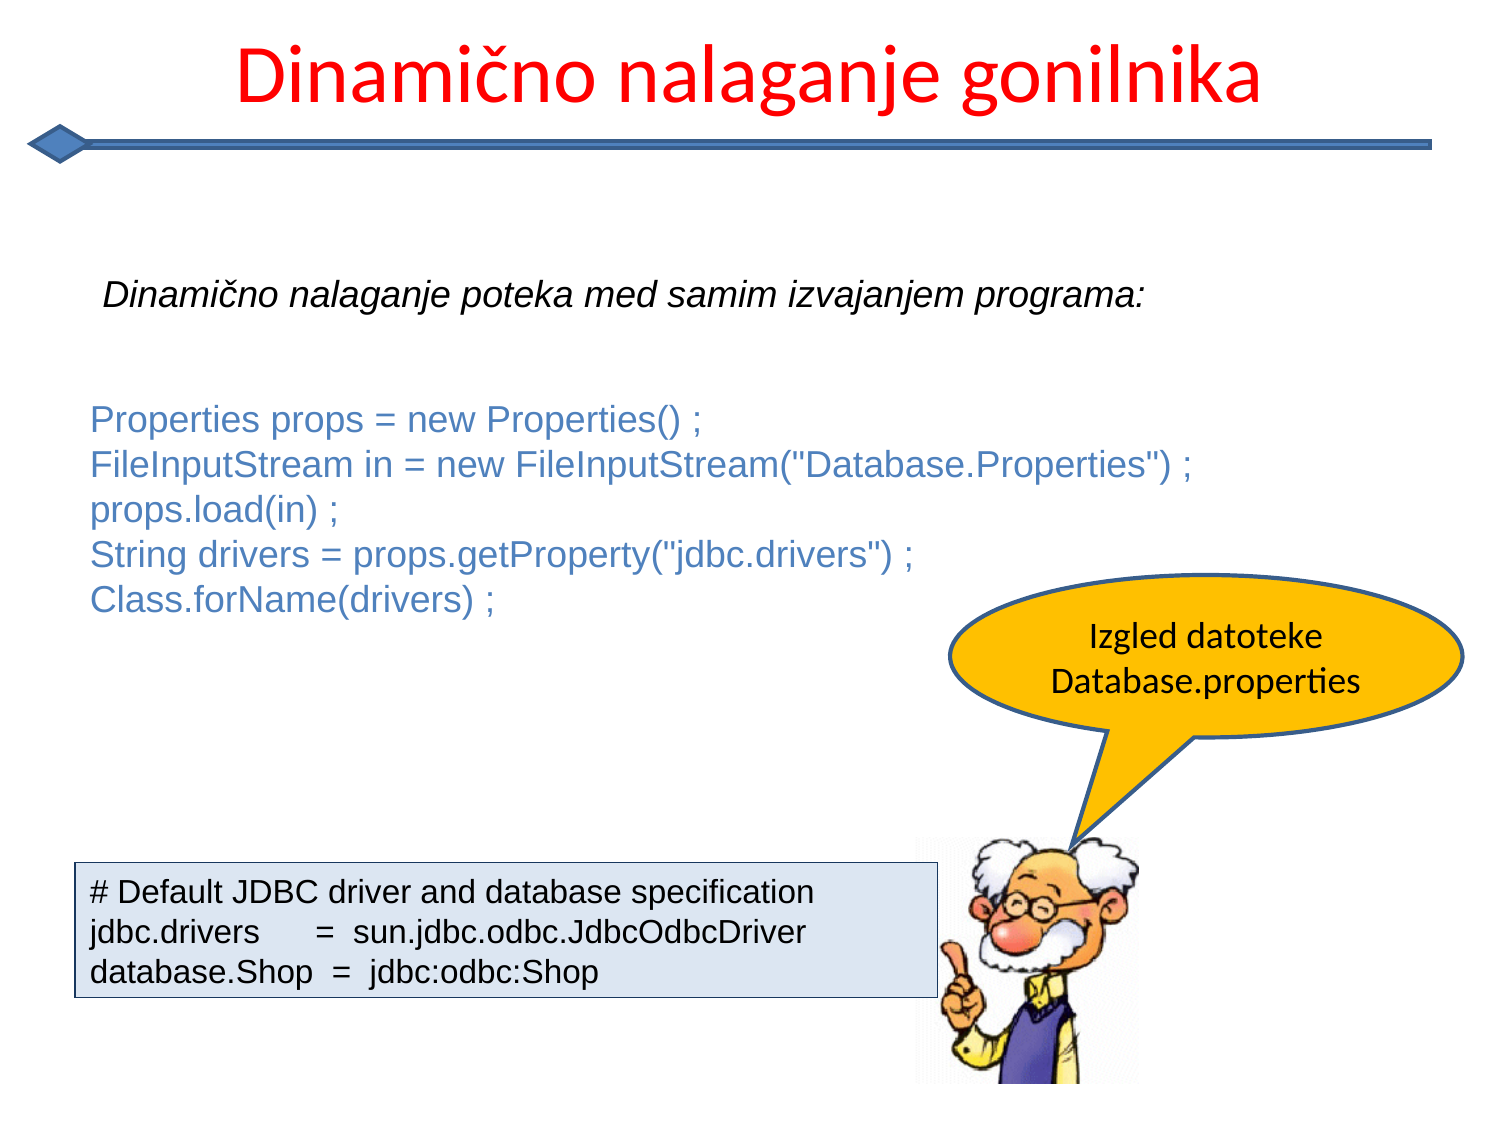

# Dinamično nalaganje gonilnika
Dinamično nalaganje poteka med samim izvajanjem programa:
Properties props = new Properties() ;
FileInputStream in = new FileInputStream("Database.Properties") ;
props.load(in) ;
String drivers = props.getProperty("jdbc.drivers") ;
Class.forName(drivers) ;
Izgled datoteke
Database.properties
# Default JDBC driver and database specification jdbc.drivers      =  sun.jdbc.odbc.JdbcOdbcDriver database.Shop  =  jdbc:odbc:Shop